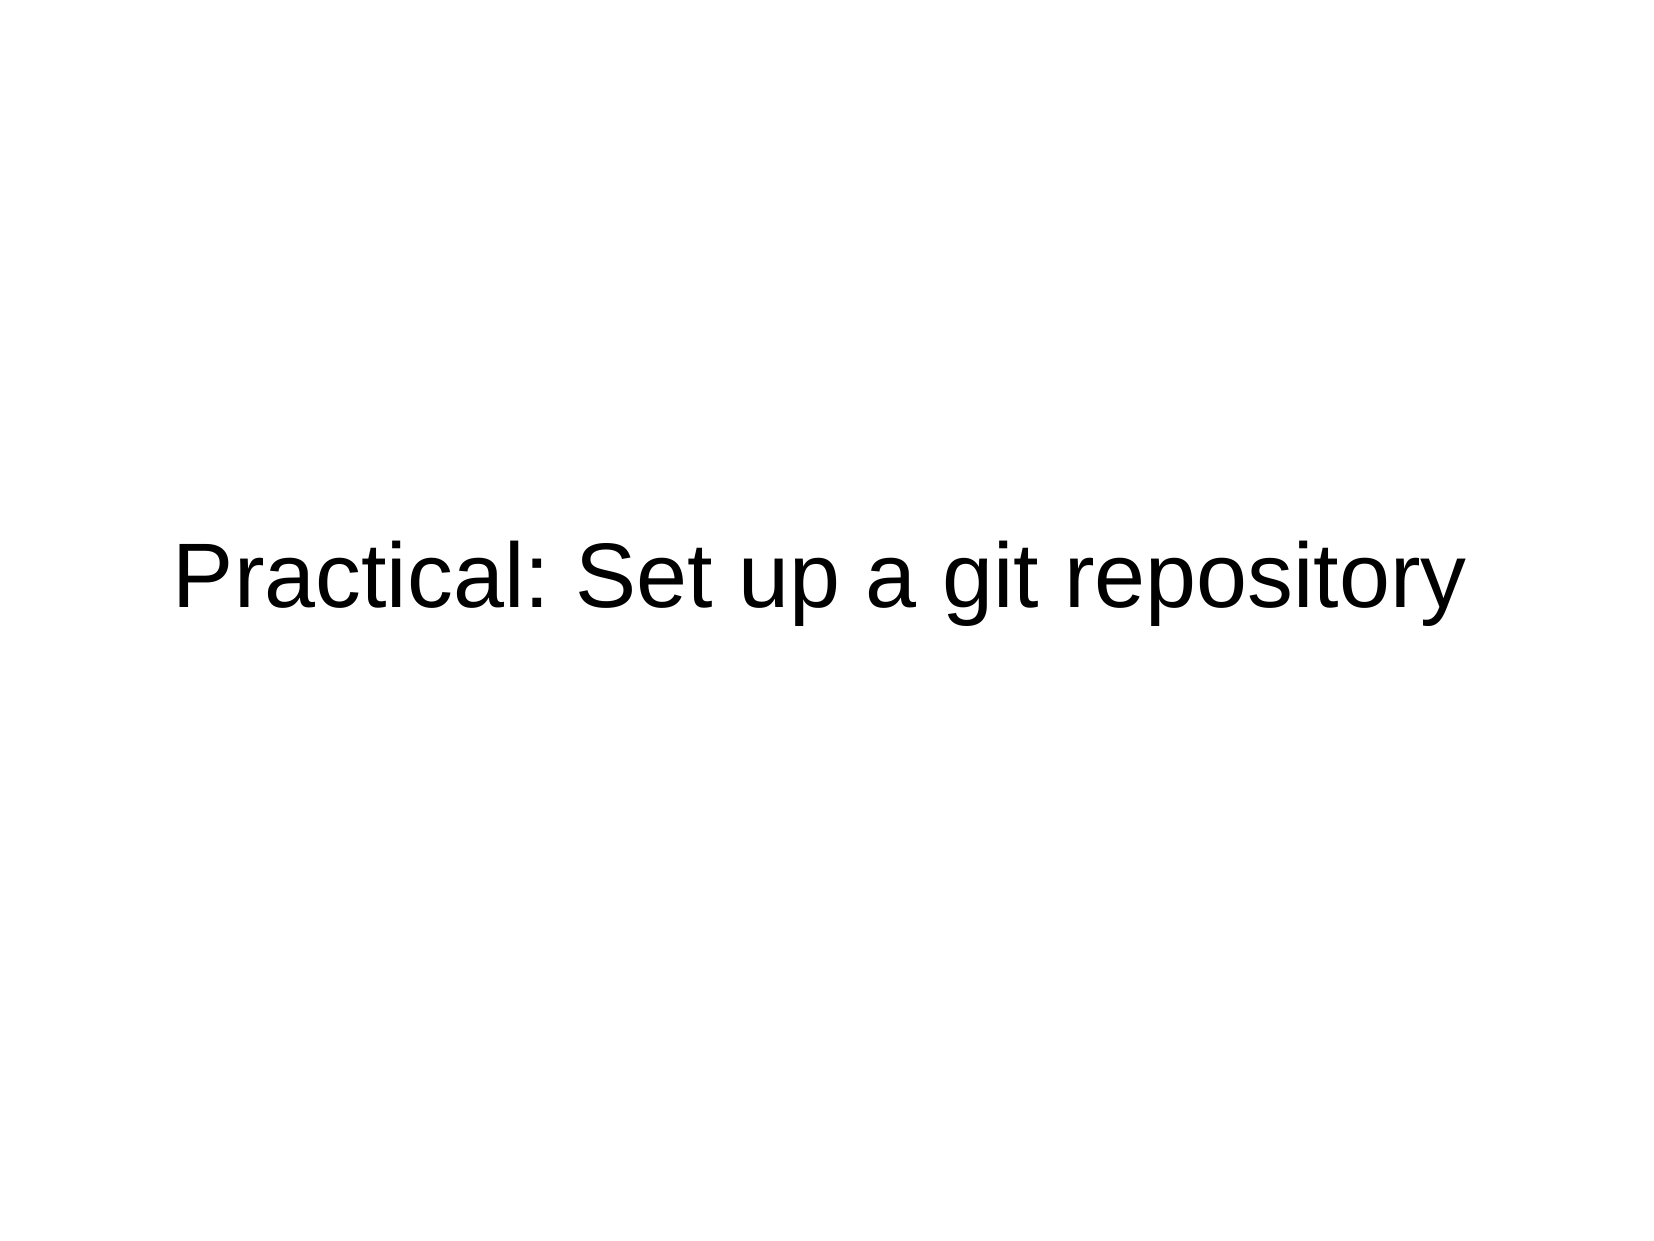

# Practical: Set up a git repository